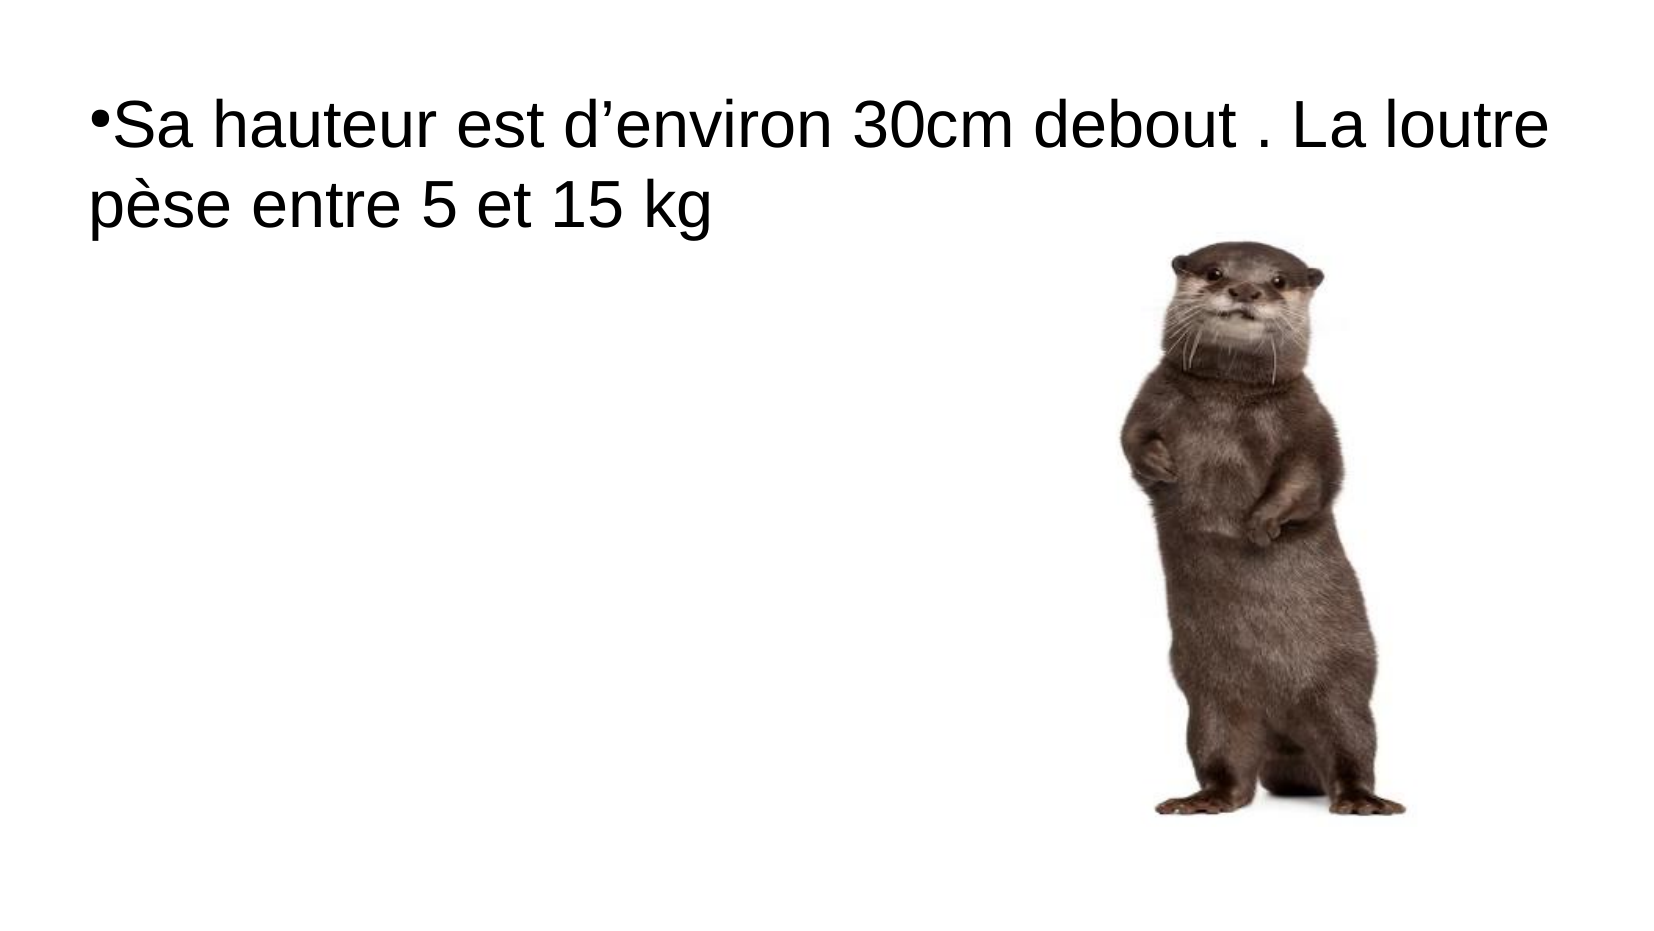

#
Sa hauteur est d’environ 30cm debout . La loutre pèse entre 5 et 15 kg